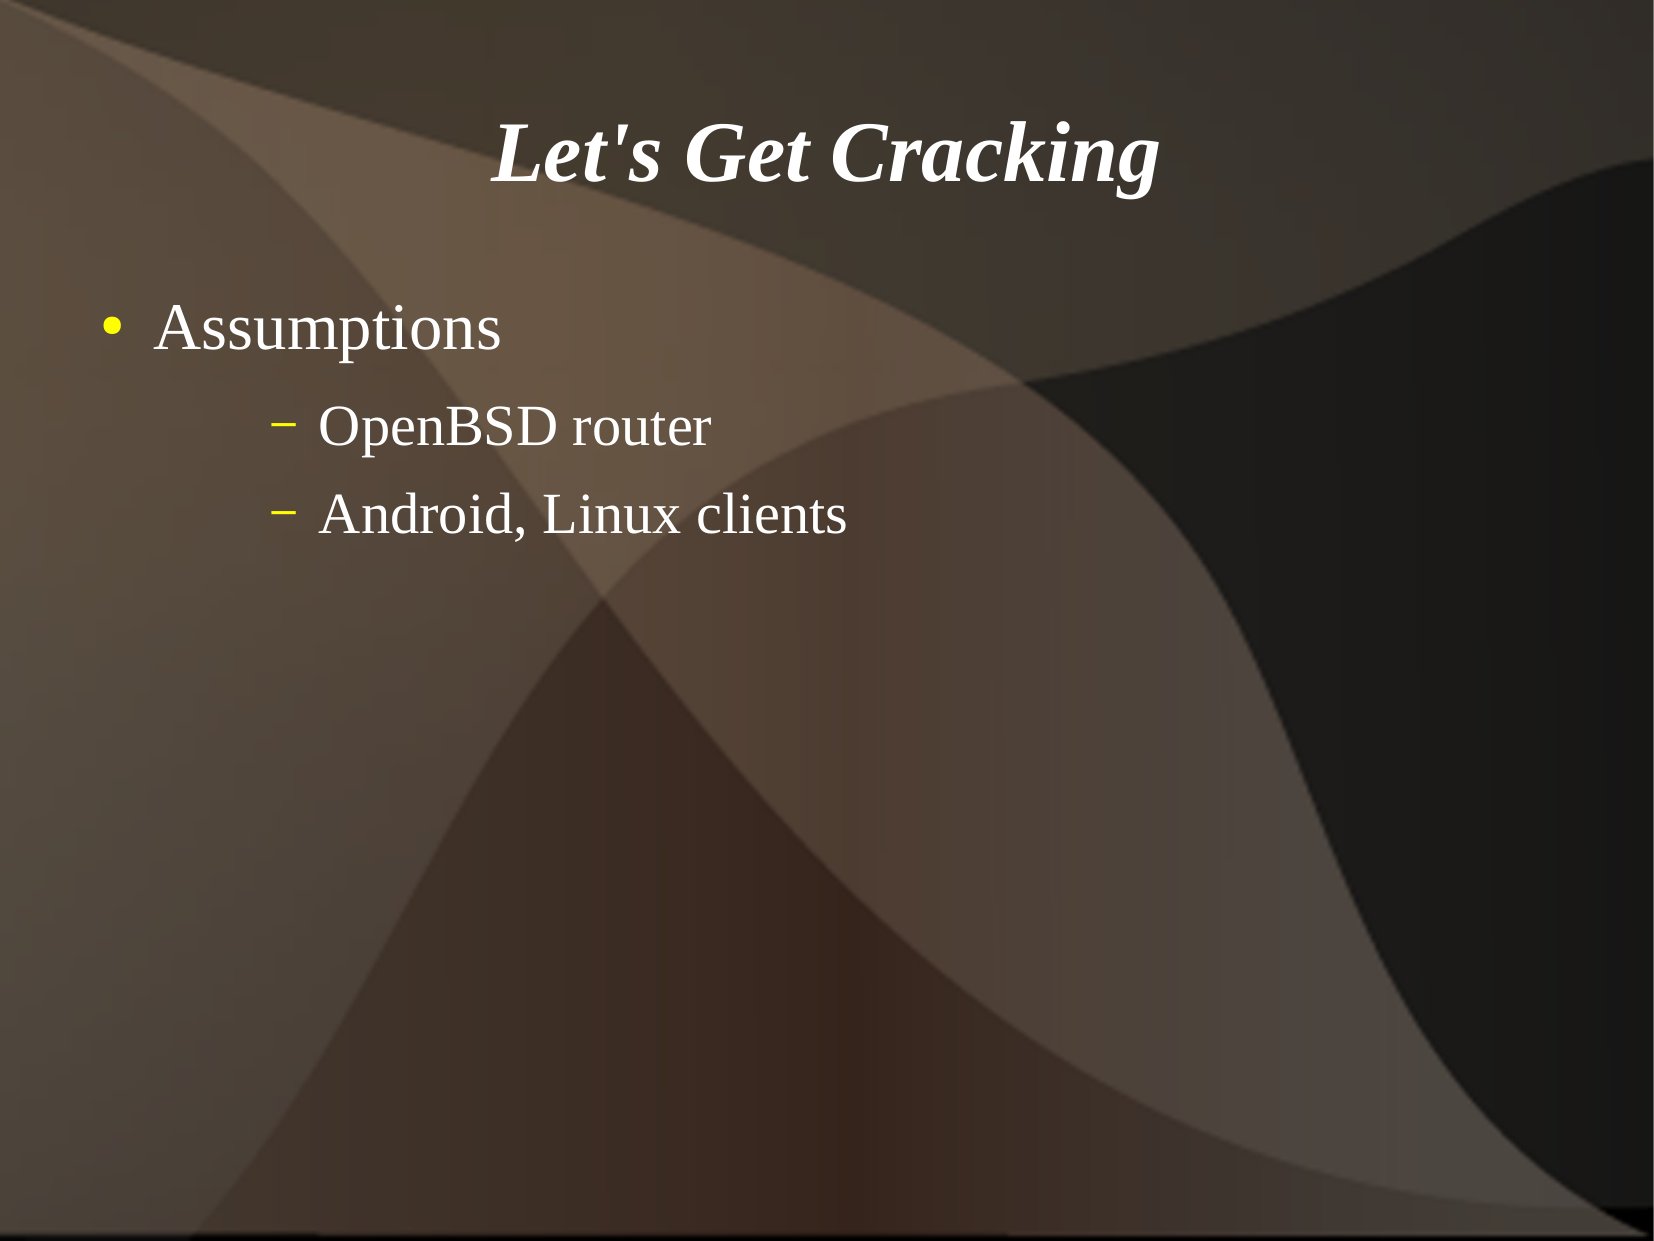

# Let's Get Cracking
Assumptions
OpenBSD router
Android, Linux clients